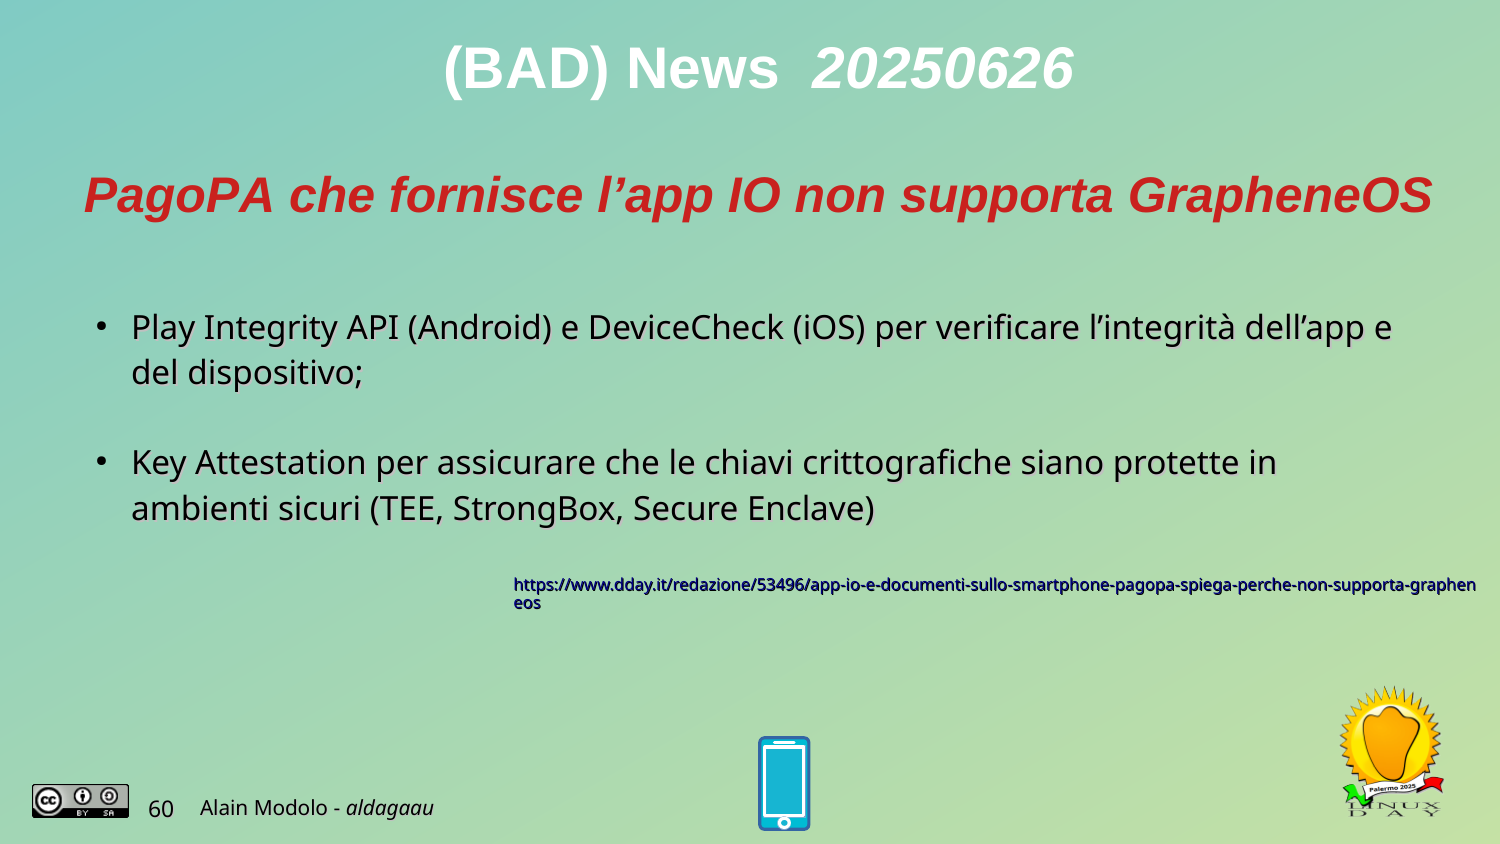

# (BAD) News	20250626 PagoPA che fornisce l’app IO non supporta GrapheneOS
Play Integrity API (Android) e DeviceCheck (iOS) per verificare l’integrità dell’app e del dispositivo;
Key Attestation per assicurare che le chiavi crittografiche siano protette in ambienti sicuri (TEE, StrongBox, Secure Enclave)
https://www.dday.it/redazione/53496/app-io-e-documenti-sullo-smartphone-pagopa-spiega-perche-non-supporta-grapheneos